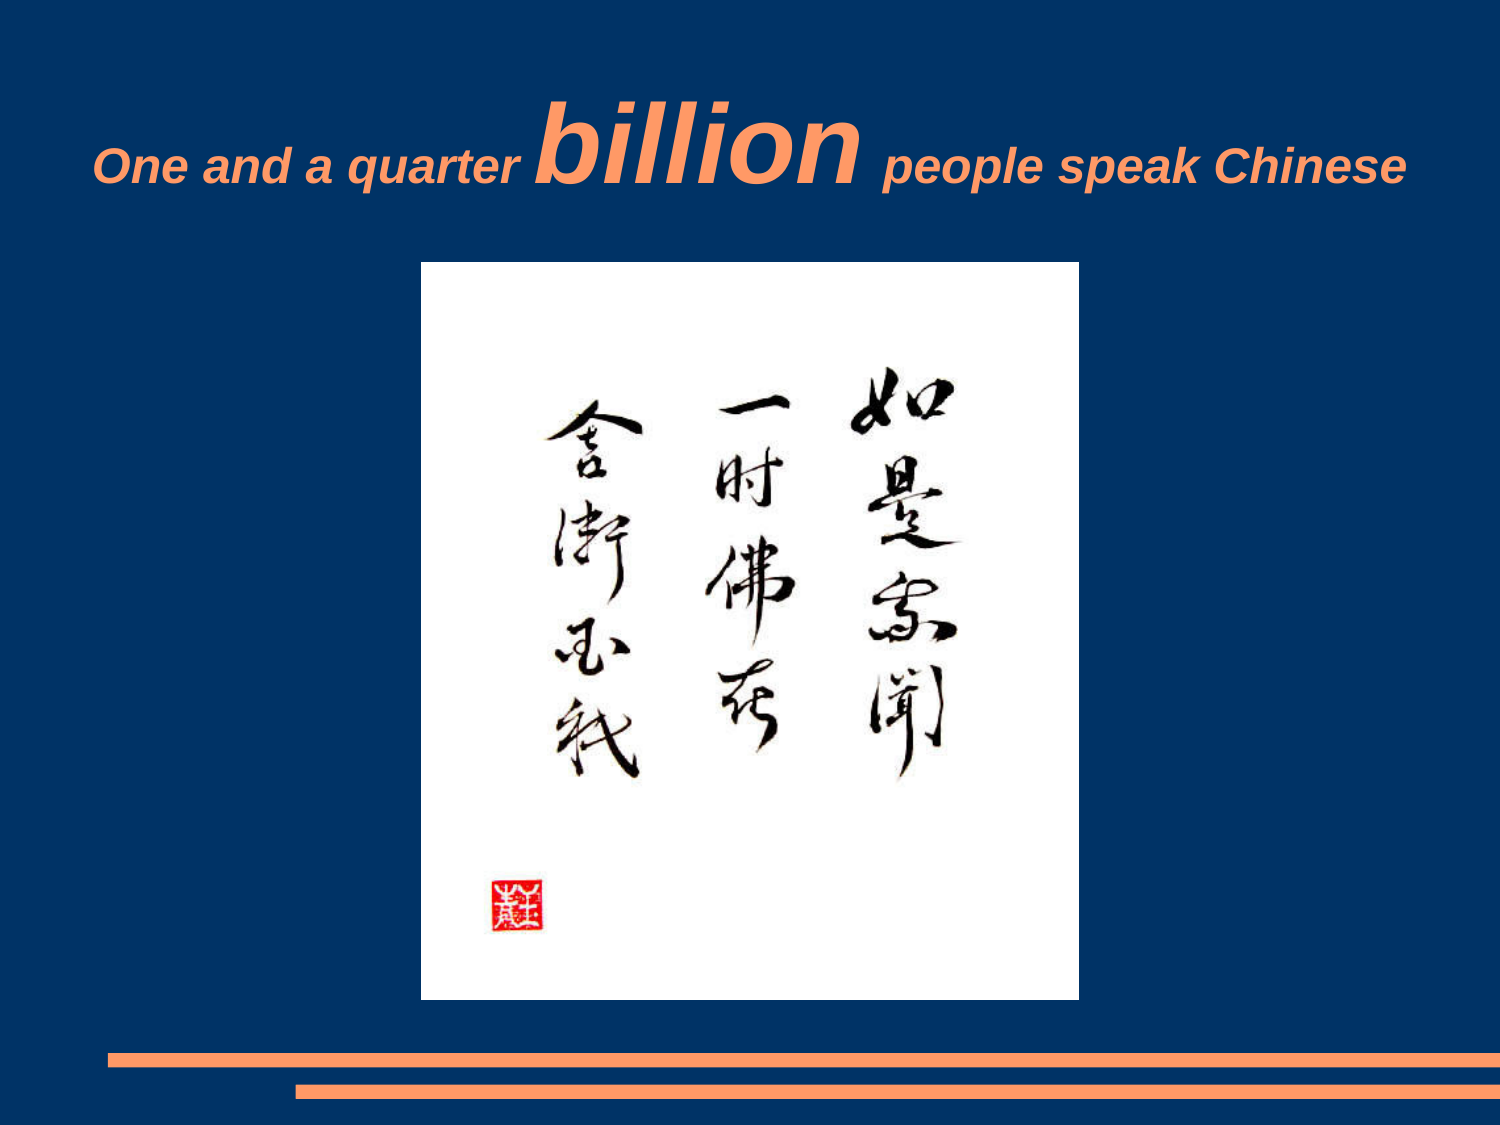

# One and a quarter billion people speak Chinese